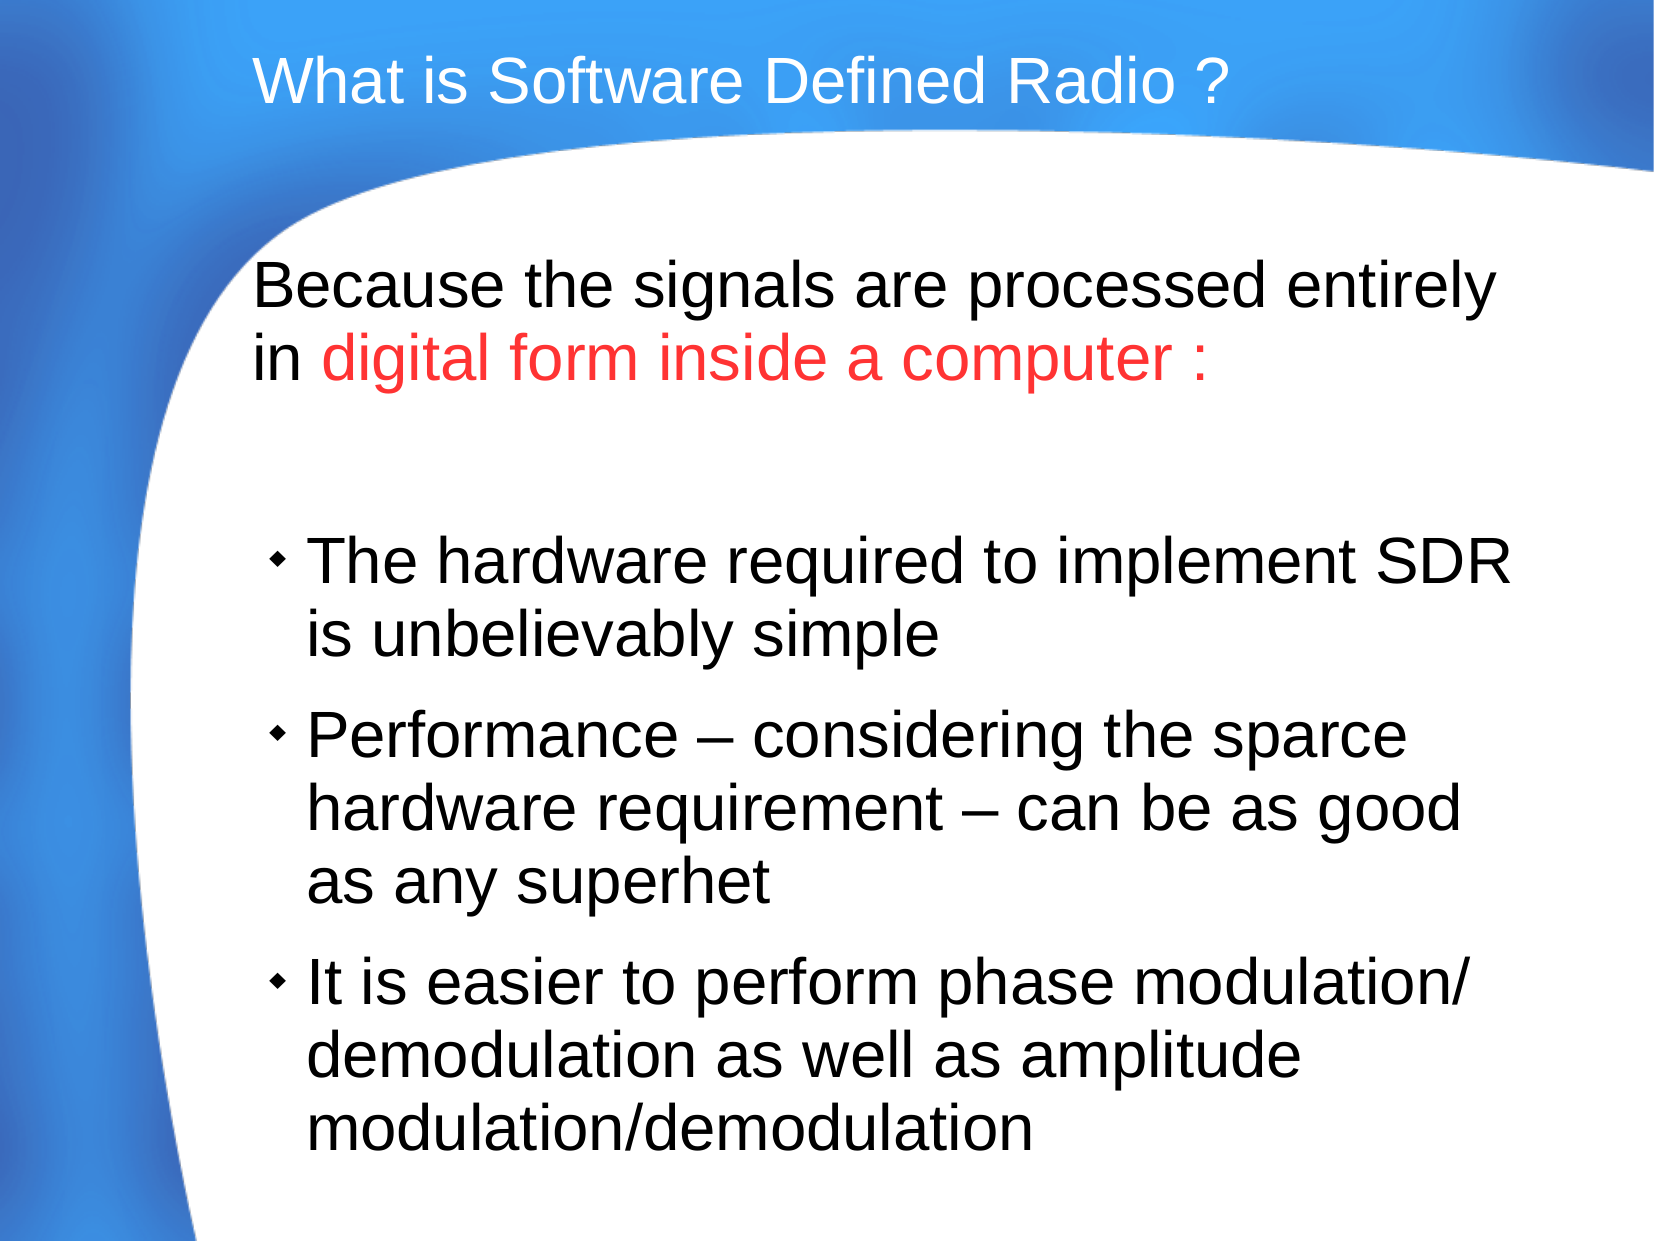

# What is Software Defined Radio ?
Because the signals are processed entirely in digital form inside a computer :
The hardware required to implement SDR is unbelievably simple
Performance – considering the sparce hardware requirement – can be as good as any superhet
It is easier to perform phase modulation/ demodulation as well as amplitude modulation/demodulation